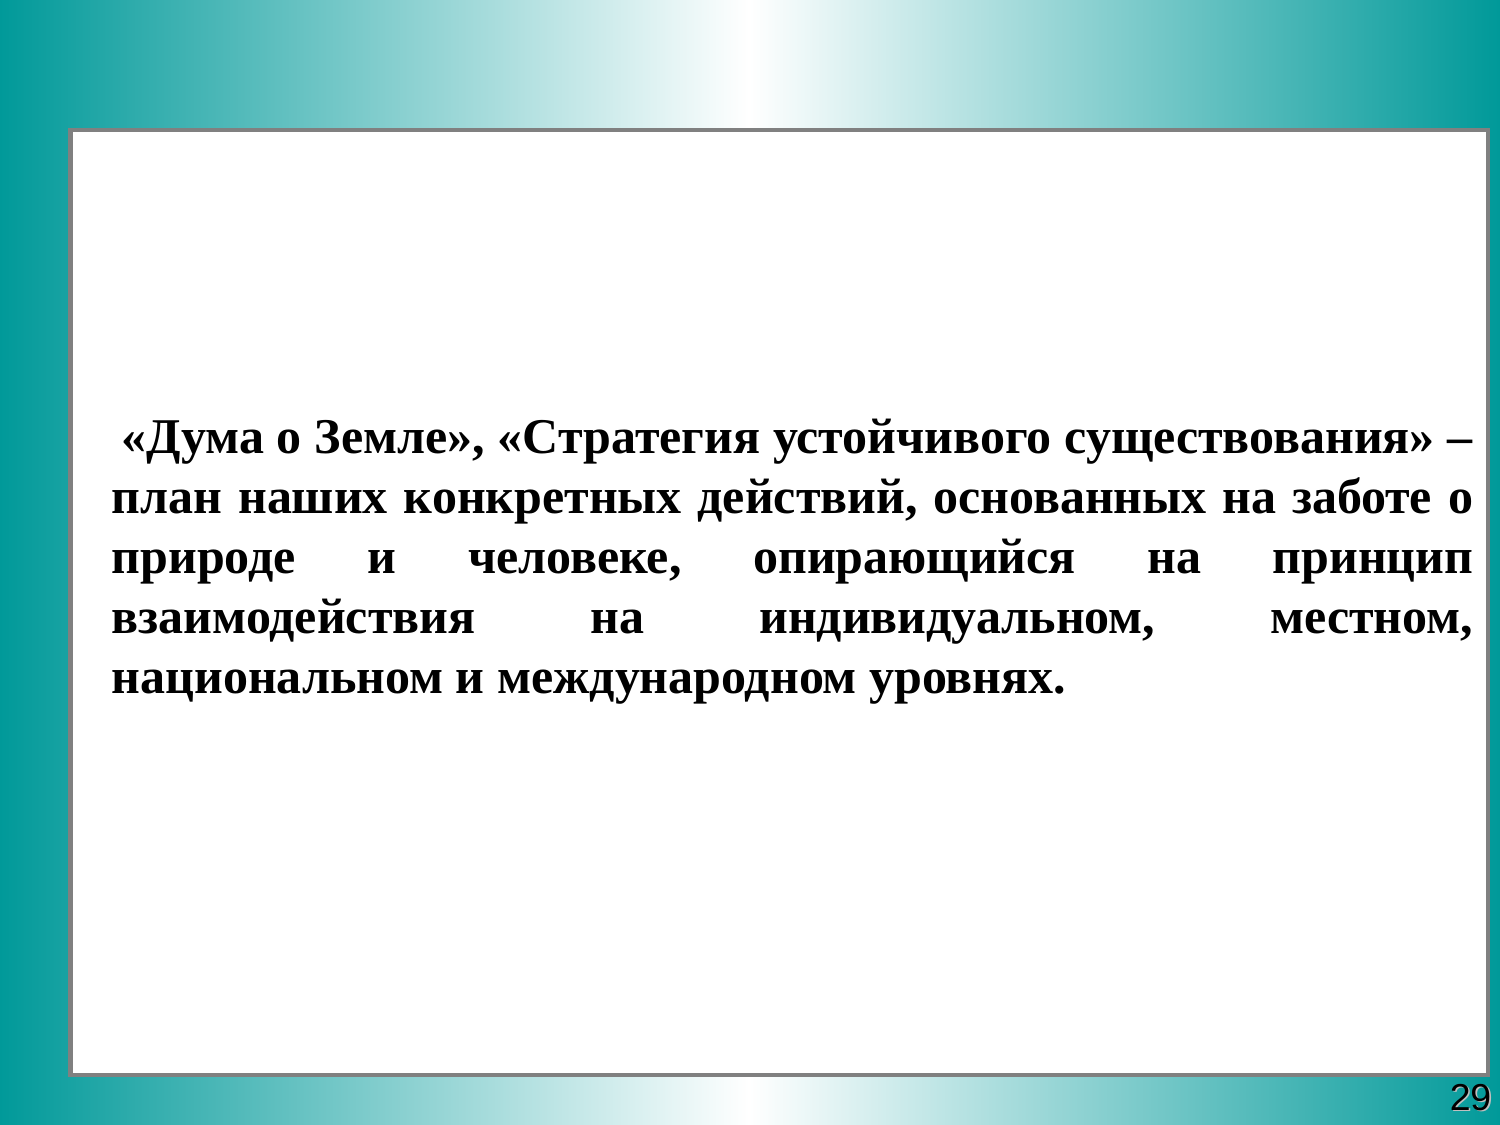

#
 «Дума о Земле», «Стратегия устойчивого существования» – план наших конкретных действий, основанных на заботе о природе и человеке, опирающийся на принцип взаимодействия на индивидуальном, местном, национальном и международном уровнях.